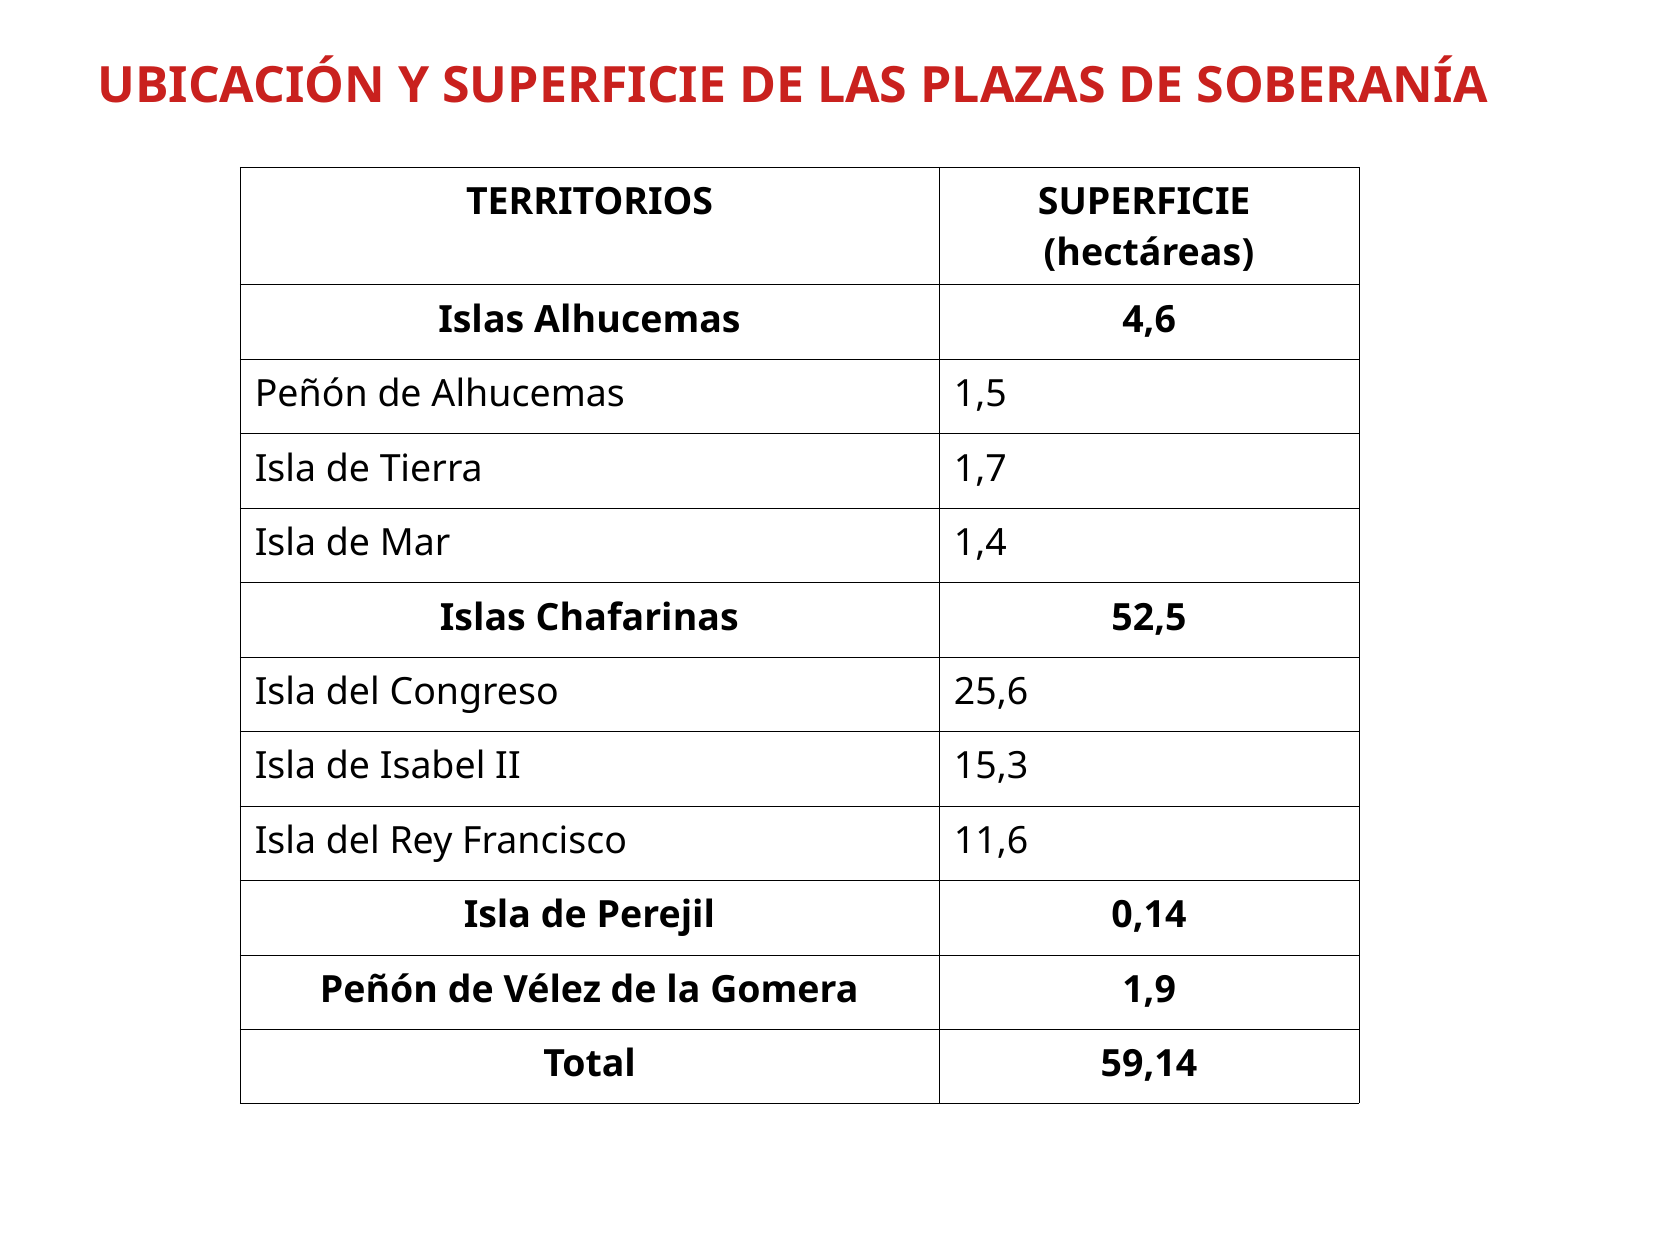

Ubicación y superficie de las plazas de soberanía
| Territorios | Superficie (hectáreas) |
| --- | --- |
| Islas Alhucemas | 4,6 |
| Peñón de Alhucemas | 1,5 |
| Isla de Tierra | 1,7 |
| Isla de Mar | 1,4 |
| Islas Chafarinas | 52,5 |
| Isla del Congreso | 25,6 |
| Isla de Isabel II | 15,3 |
| Isla del Rey Francisco | 11,6 |
| Isla de Perejil | 0,14 |
| Peñón de Vélez de la Gomera | 1,9 |
| Total | 59,14 |